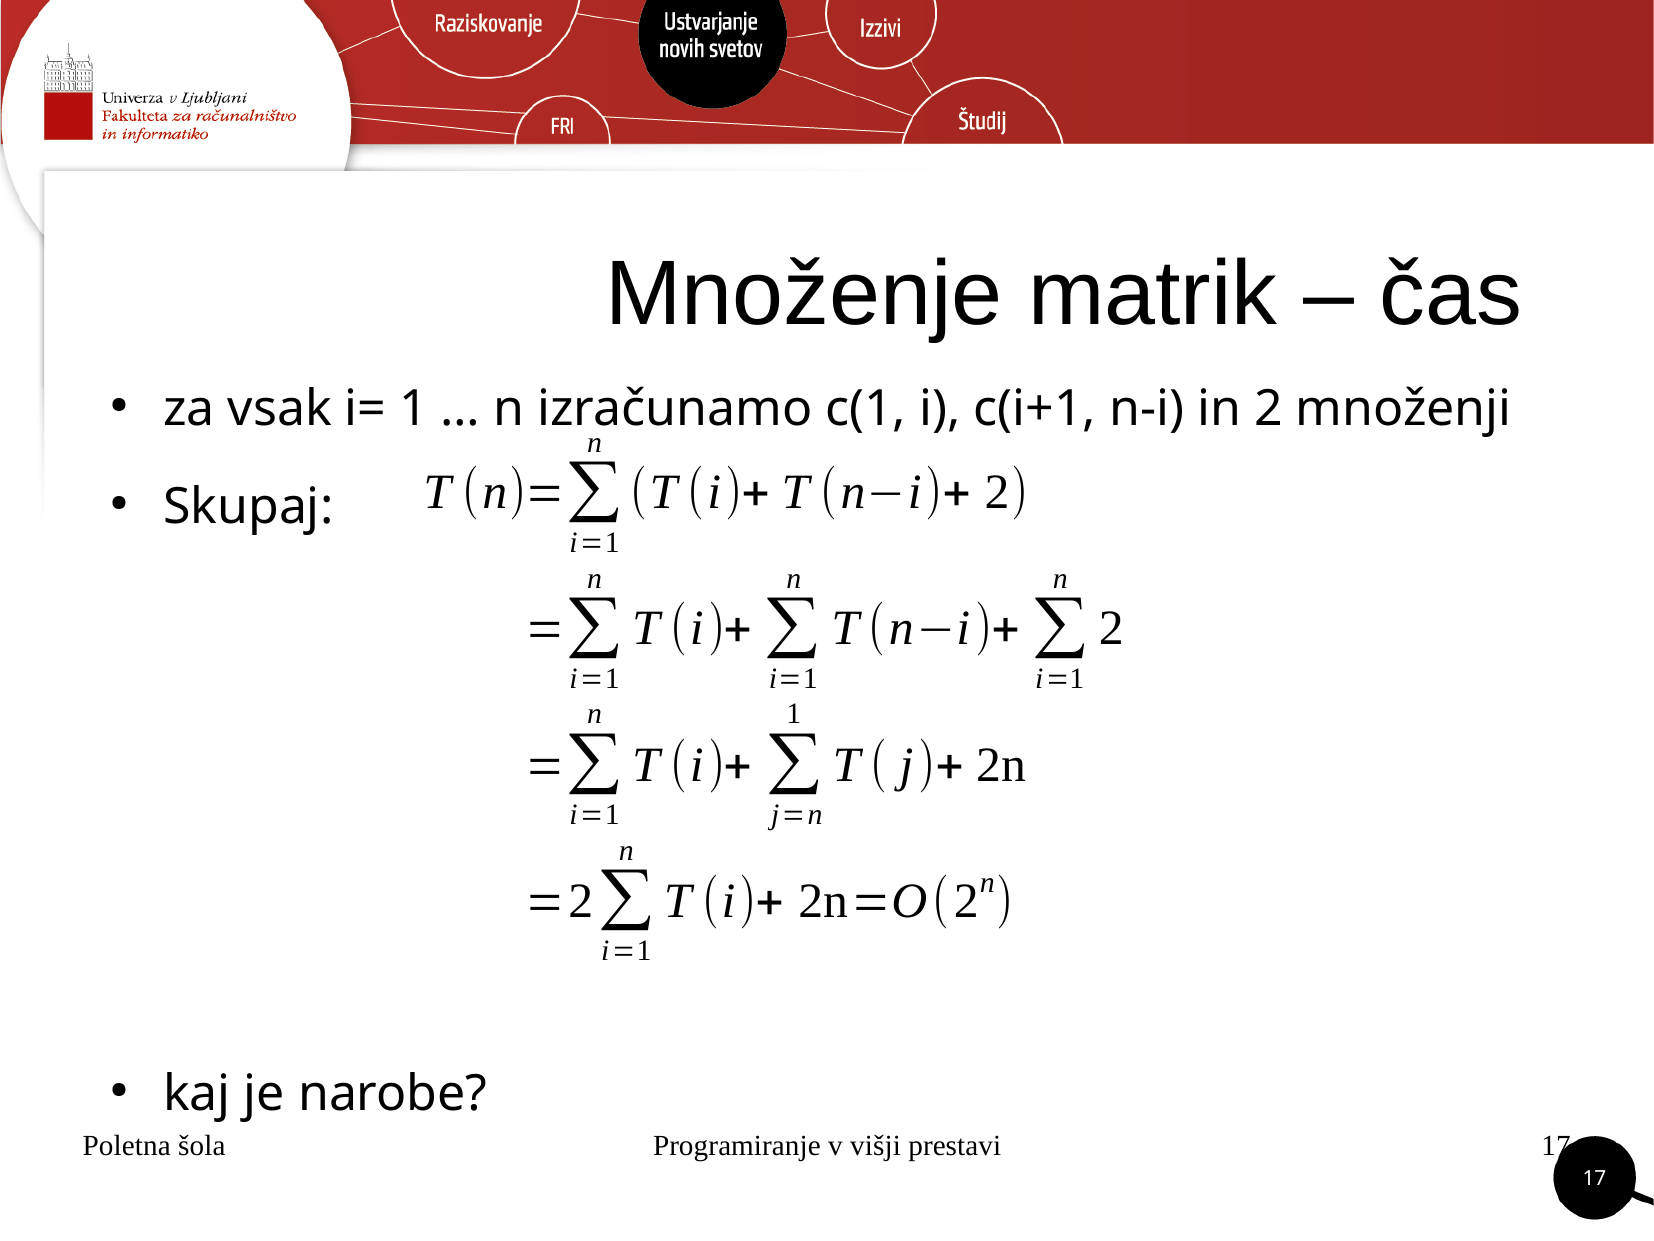

# Množenje matrik – čas
za vsak i= 1 … n izračunamo c(1, i), c(i+1, n-i) in 2 množenji
Skupaj:
kaj je narobe?
Poletna šola
Programiranje v višji prestavi
17